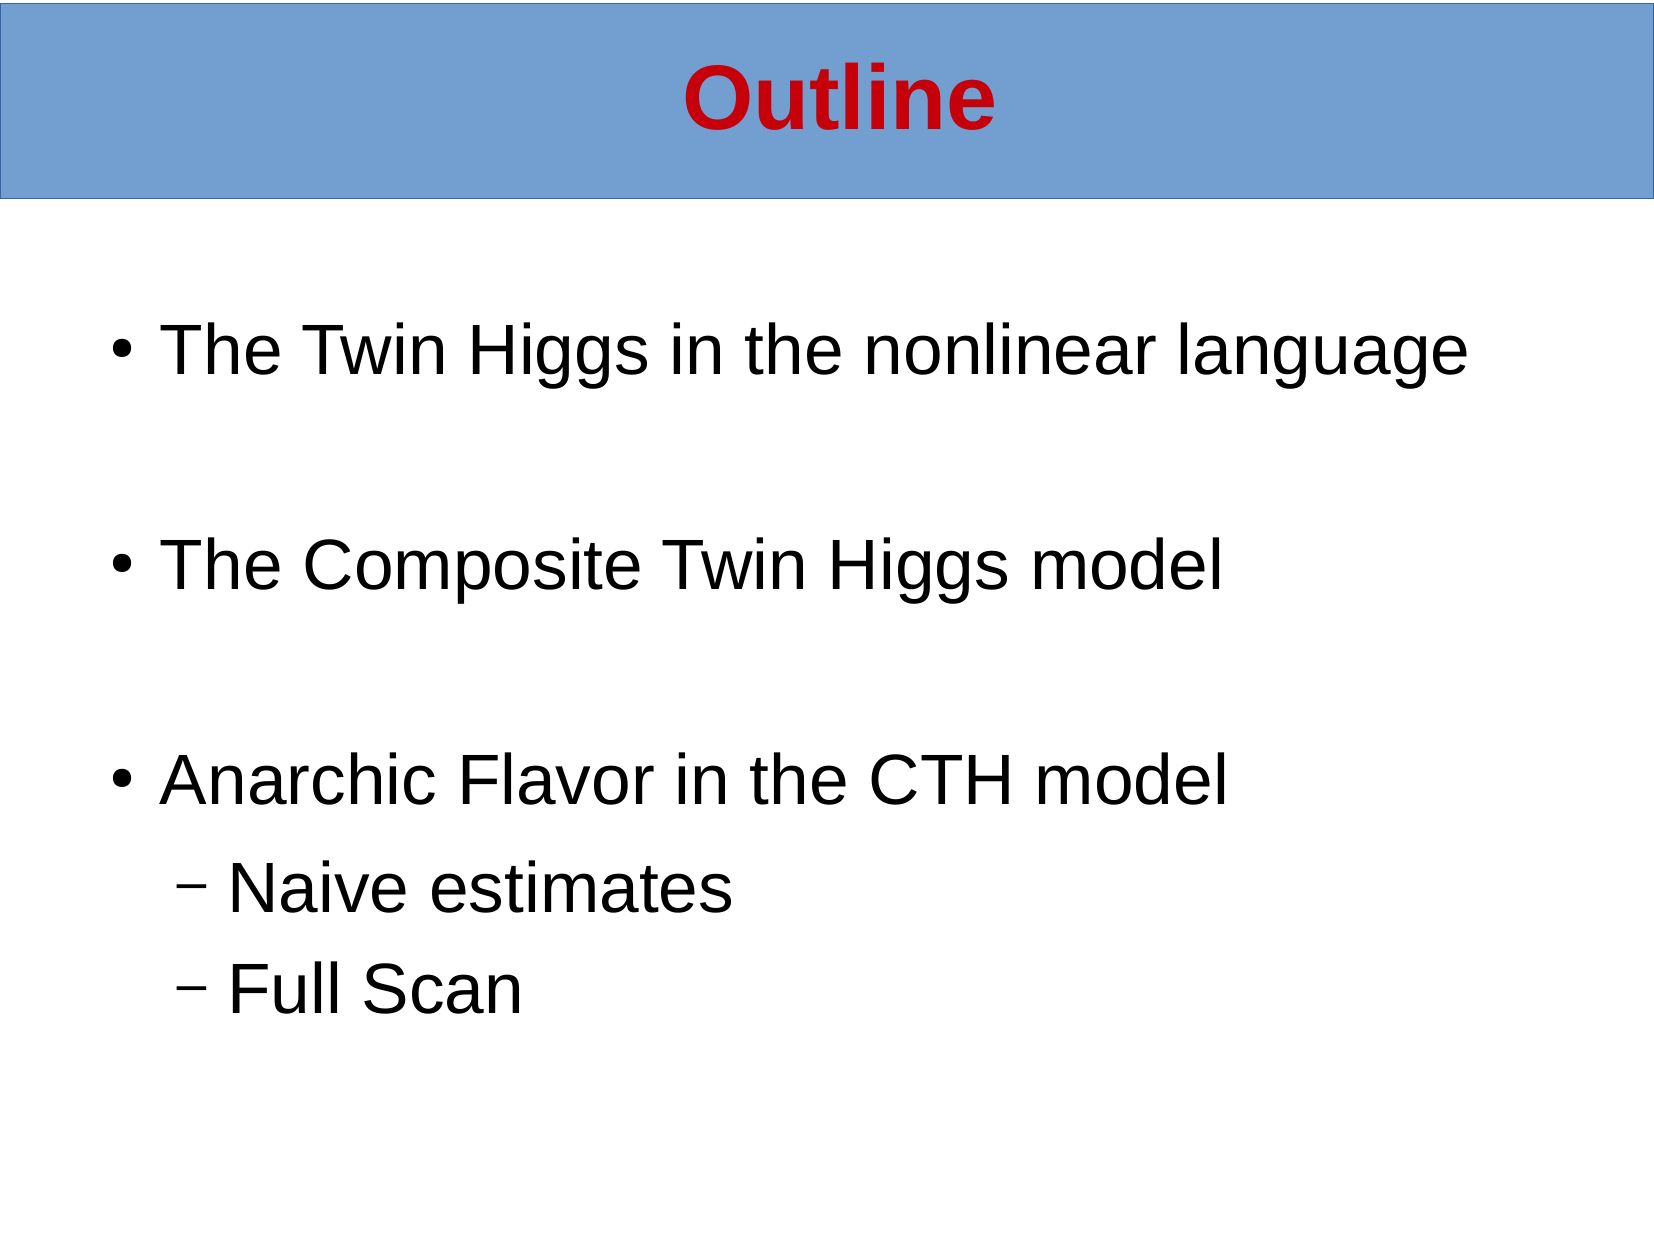

# Outline
The Twin Higgs in the nonlinear language
The Composite Twin Higgs model
Anarchic Flavor in the CTH model
Naive estimates
Full Scan